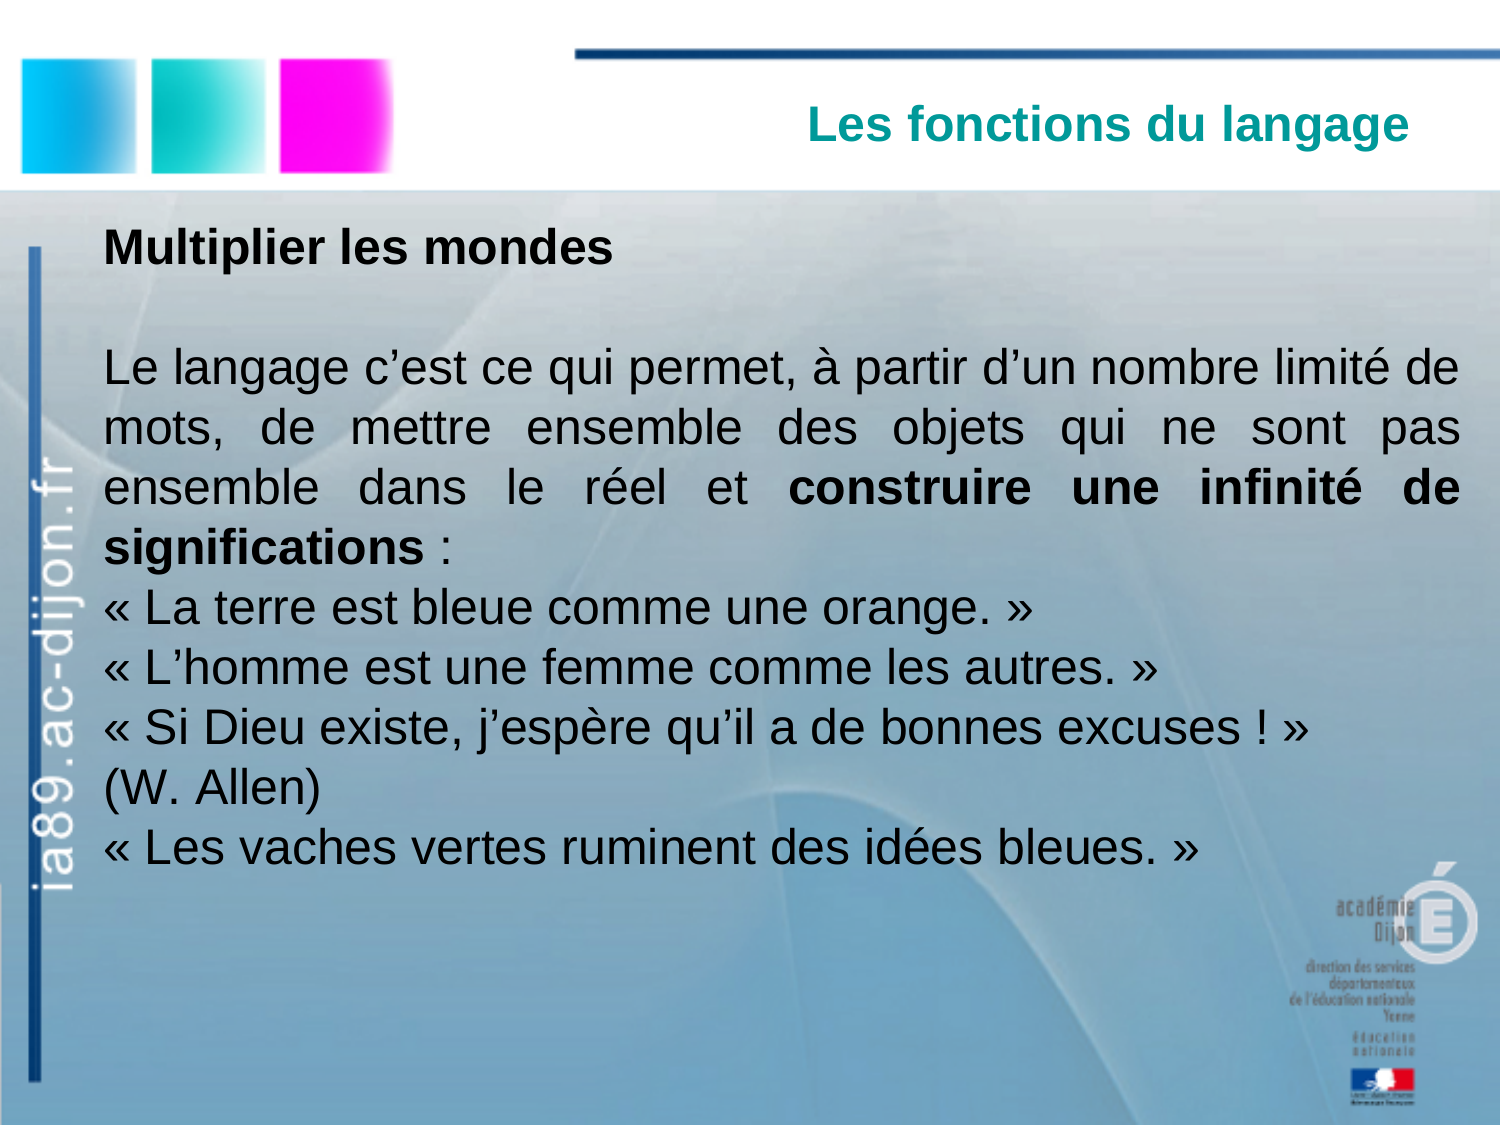

# Les fonctions du langage
Multiplier les mondes
Le langage c’est ce qui permet, à partir d’un nombre limité de mots, de mettre ensemble des objets qui ne sont pas ensemble dans le réel et construire une infinité de significations :
« La terre est bleue comme une orange. »
« L’homme est une femme comme les autres. »
« Si Dieu existe, j’espère qu’il a de bonnes excuses ! »
(W. Allen)
« Les vaches vertes ruminent des idées bleues. »